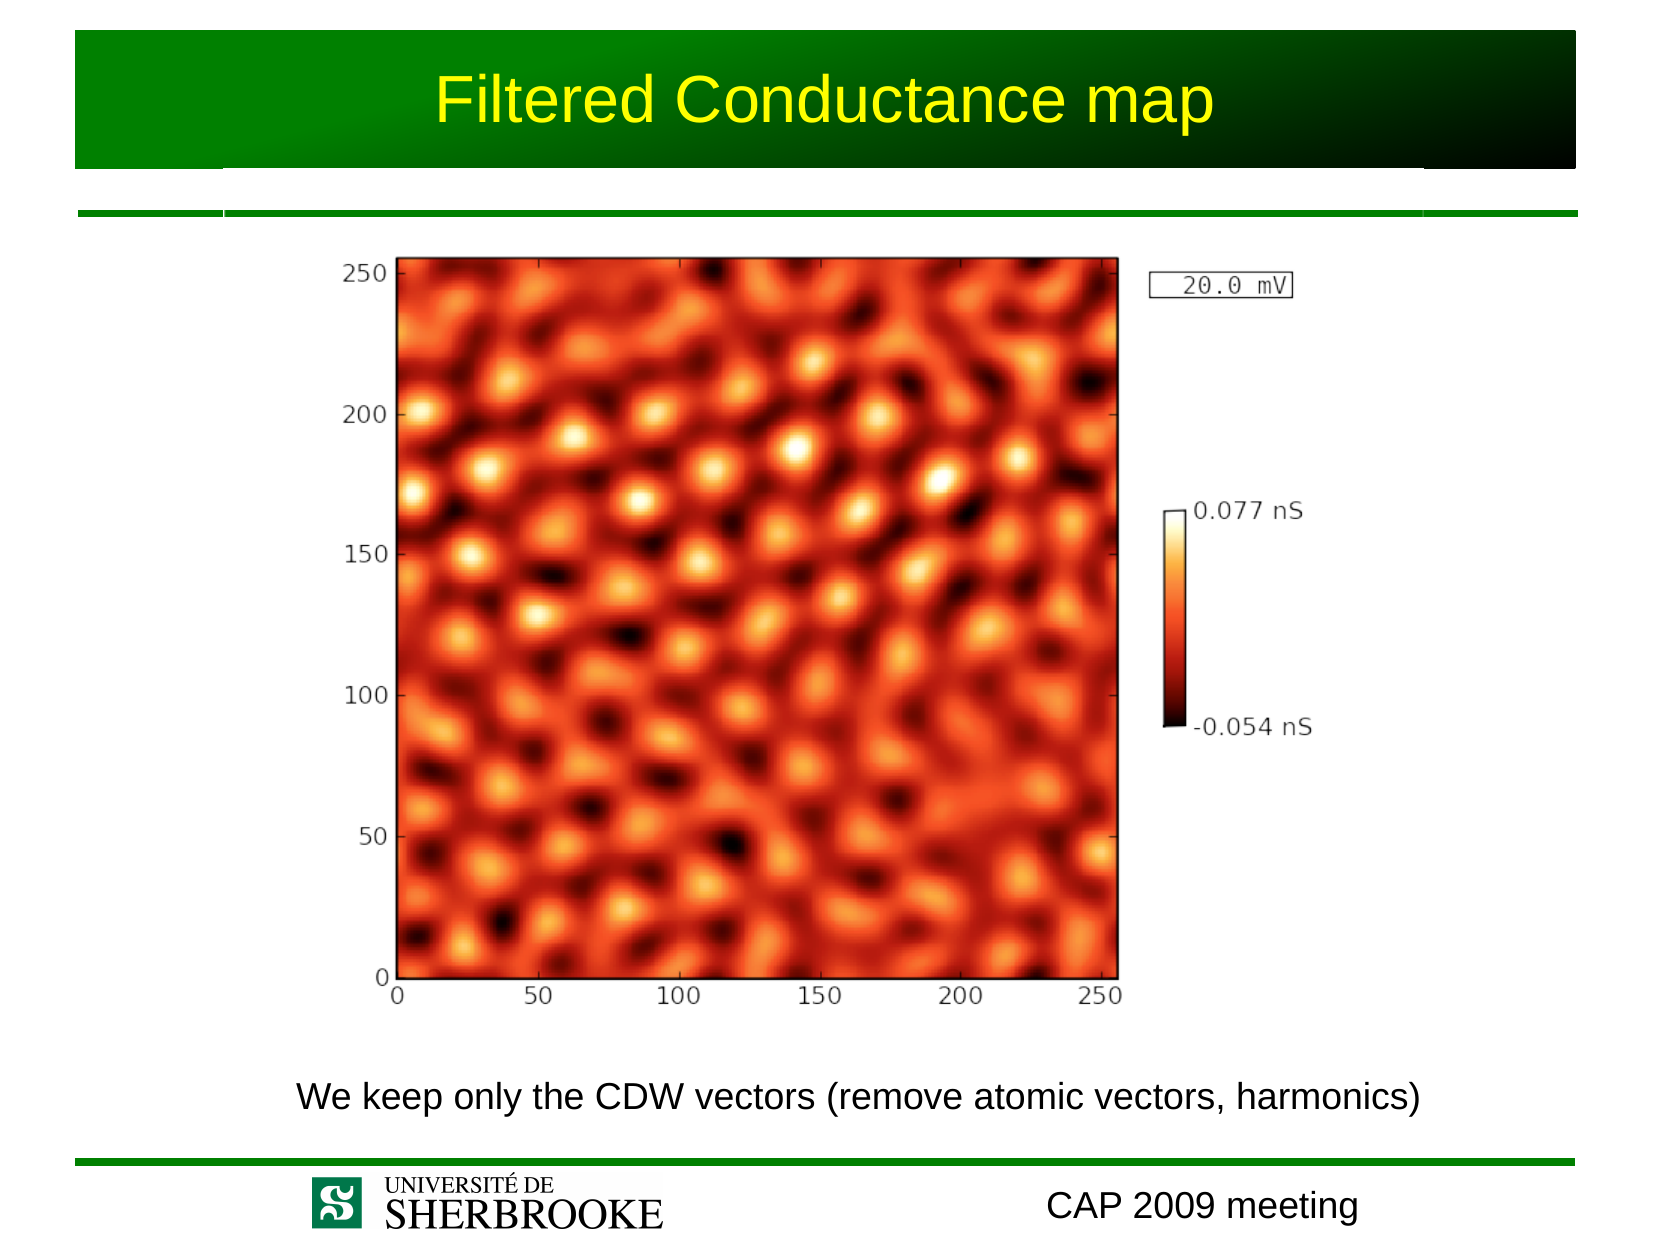

# Filtered Conductance map
We keep only the CDW vectors (remove atomic vectors, harmonics)